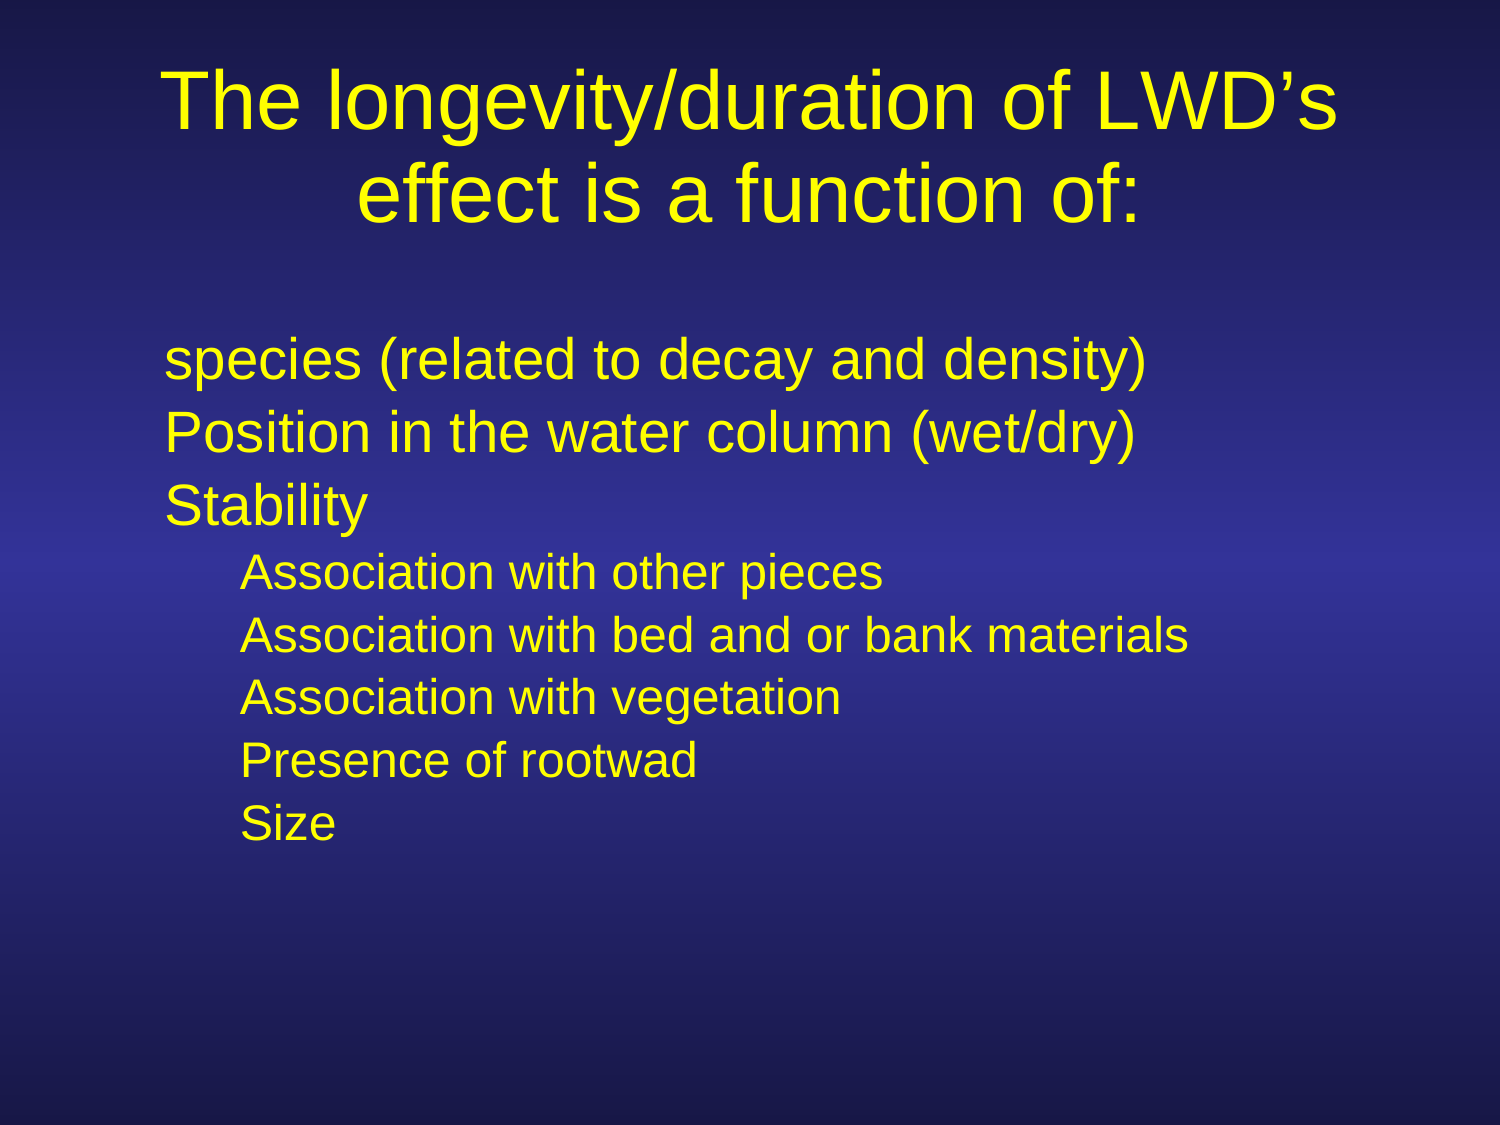

# The longevity/duration of LWD’s effect is a function of:
species (related to decay and density)
Position in the water column (wet/dry)
Stability
Association with other pieces
Association with bed and or bank materials
Association with vegetation
Presence of rootwad
Size